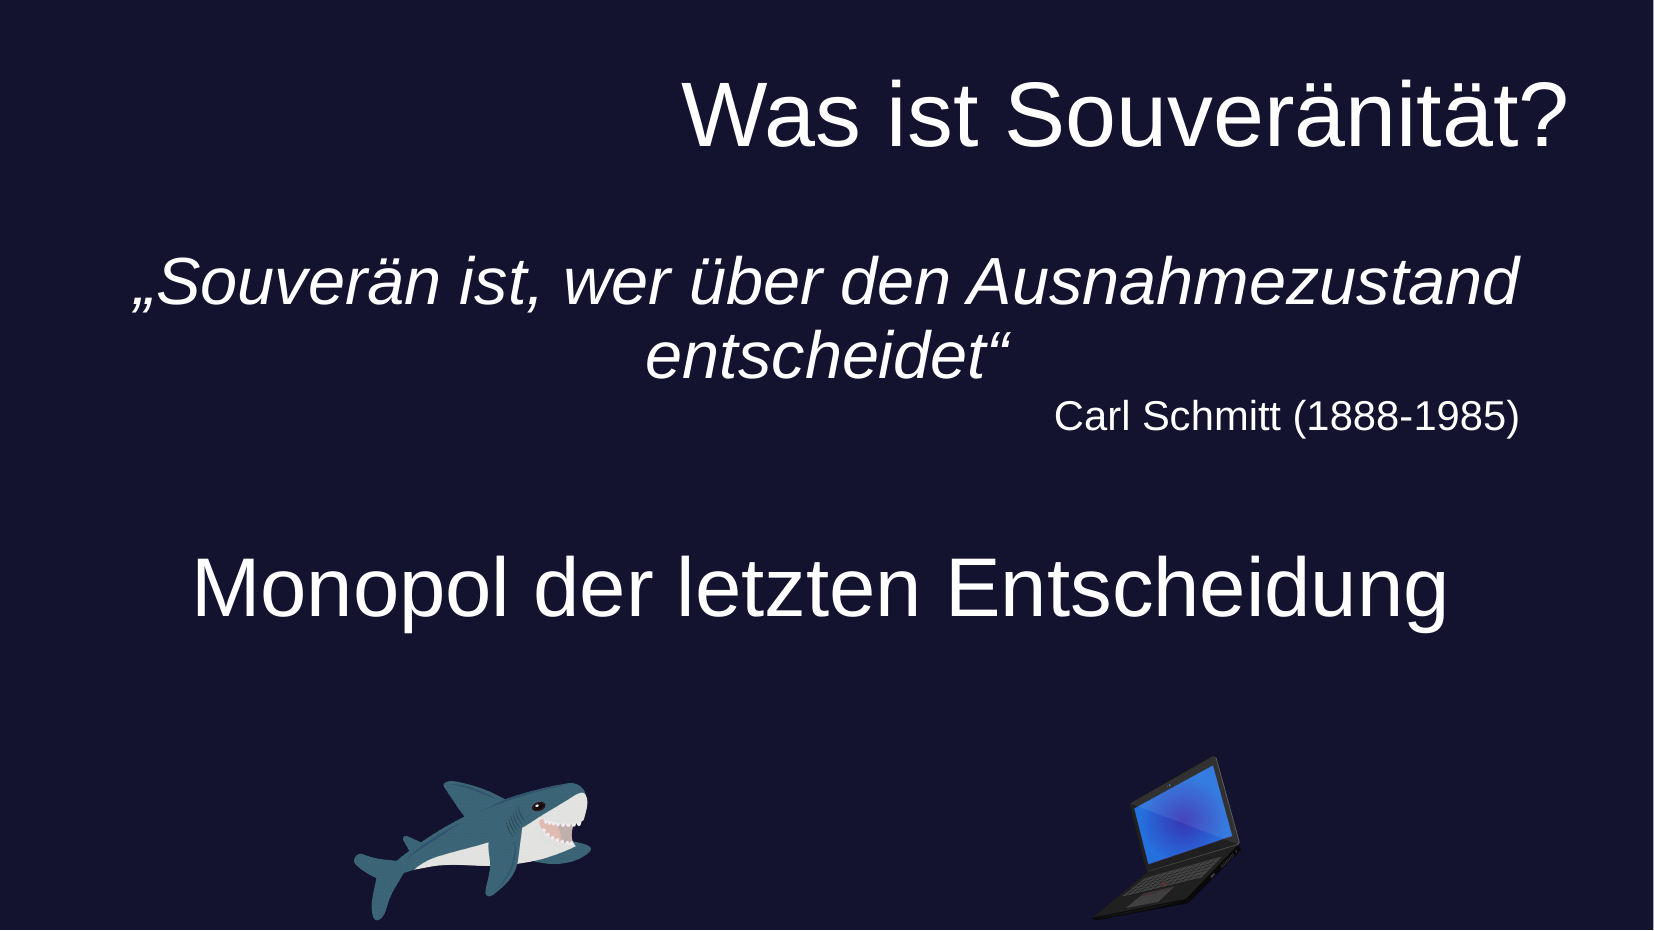

# Was ist Souveränität?
„Souverän ist, wer über den Ausnahmezustand entscheidet“
Carl Schmitt (1888-1985)
Monopol der letzten Entscheidung